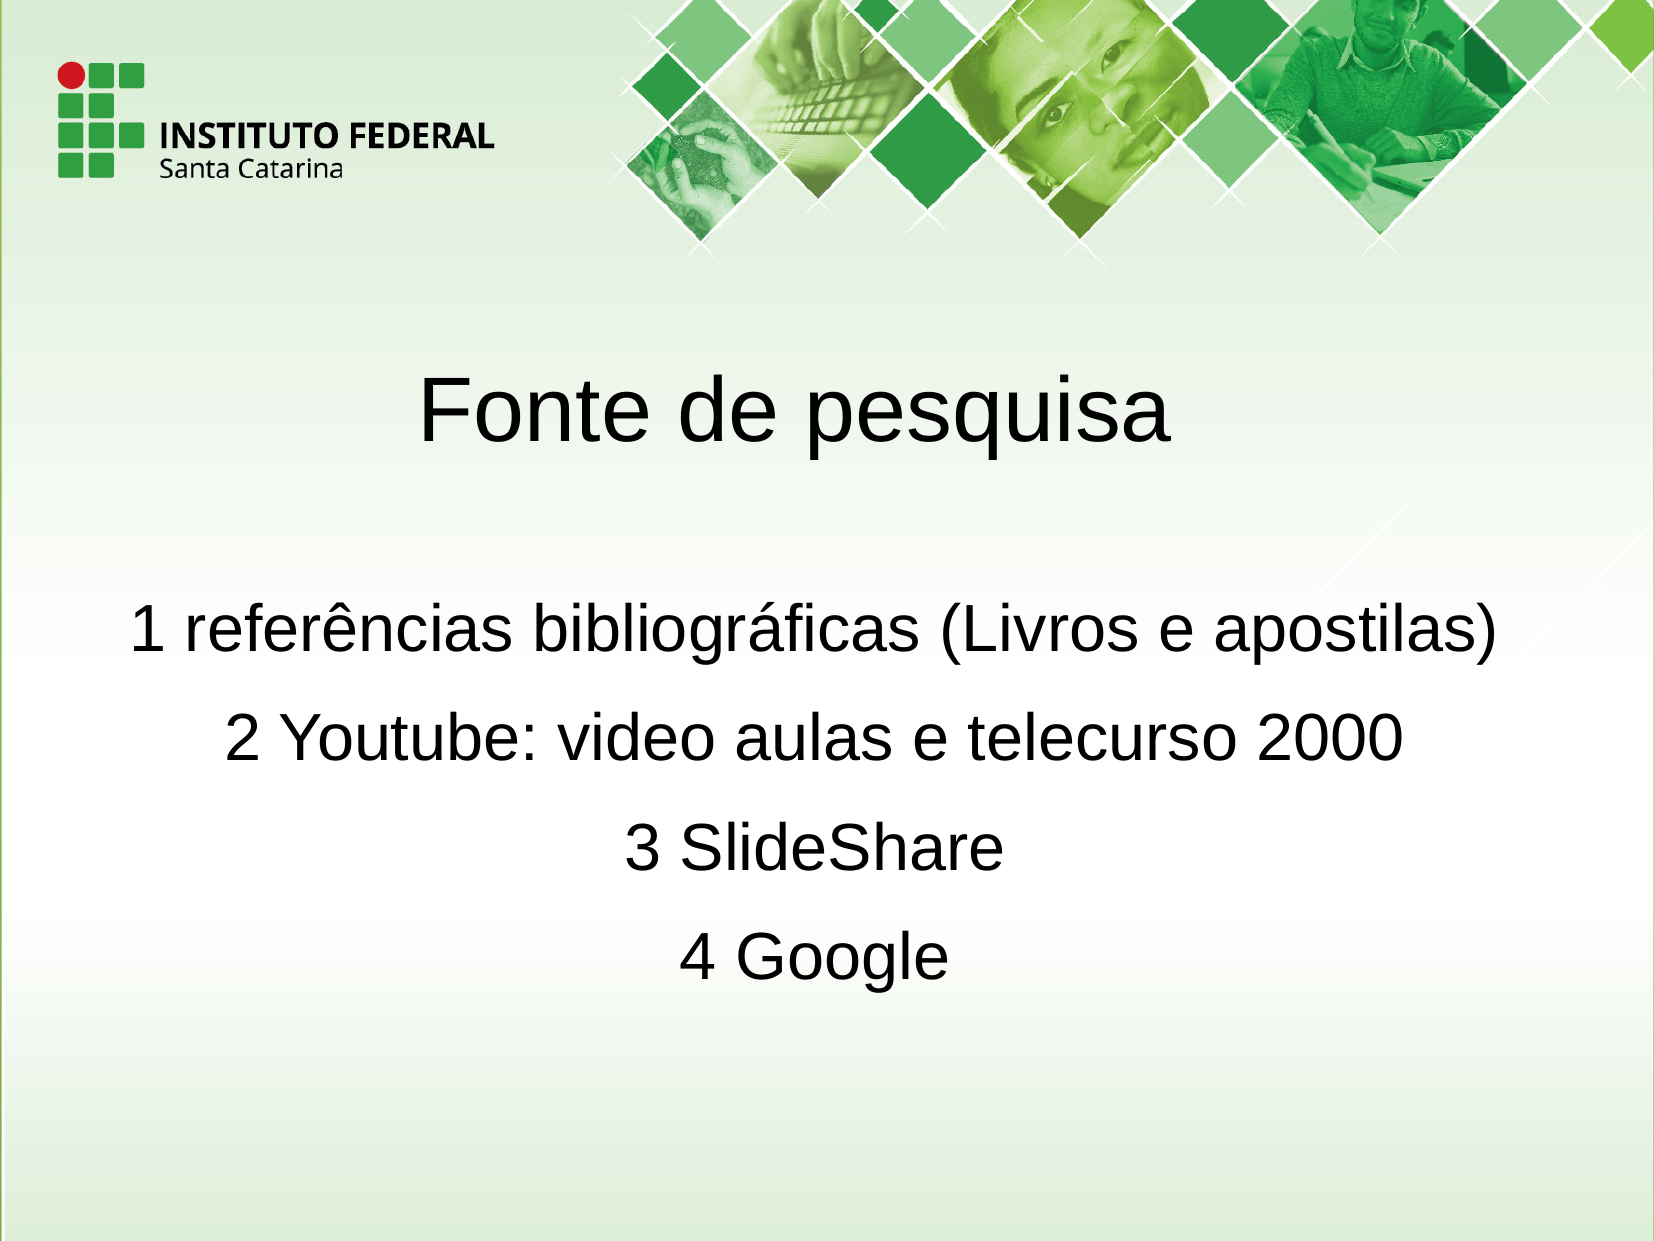

1 referências bibliográficas (Livros e apostilas)
2 Youtube: video aulas e telecurso 2000
3 SlideShare
4 Google
# Fonte de pesquisa